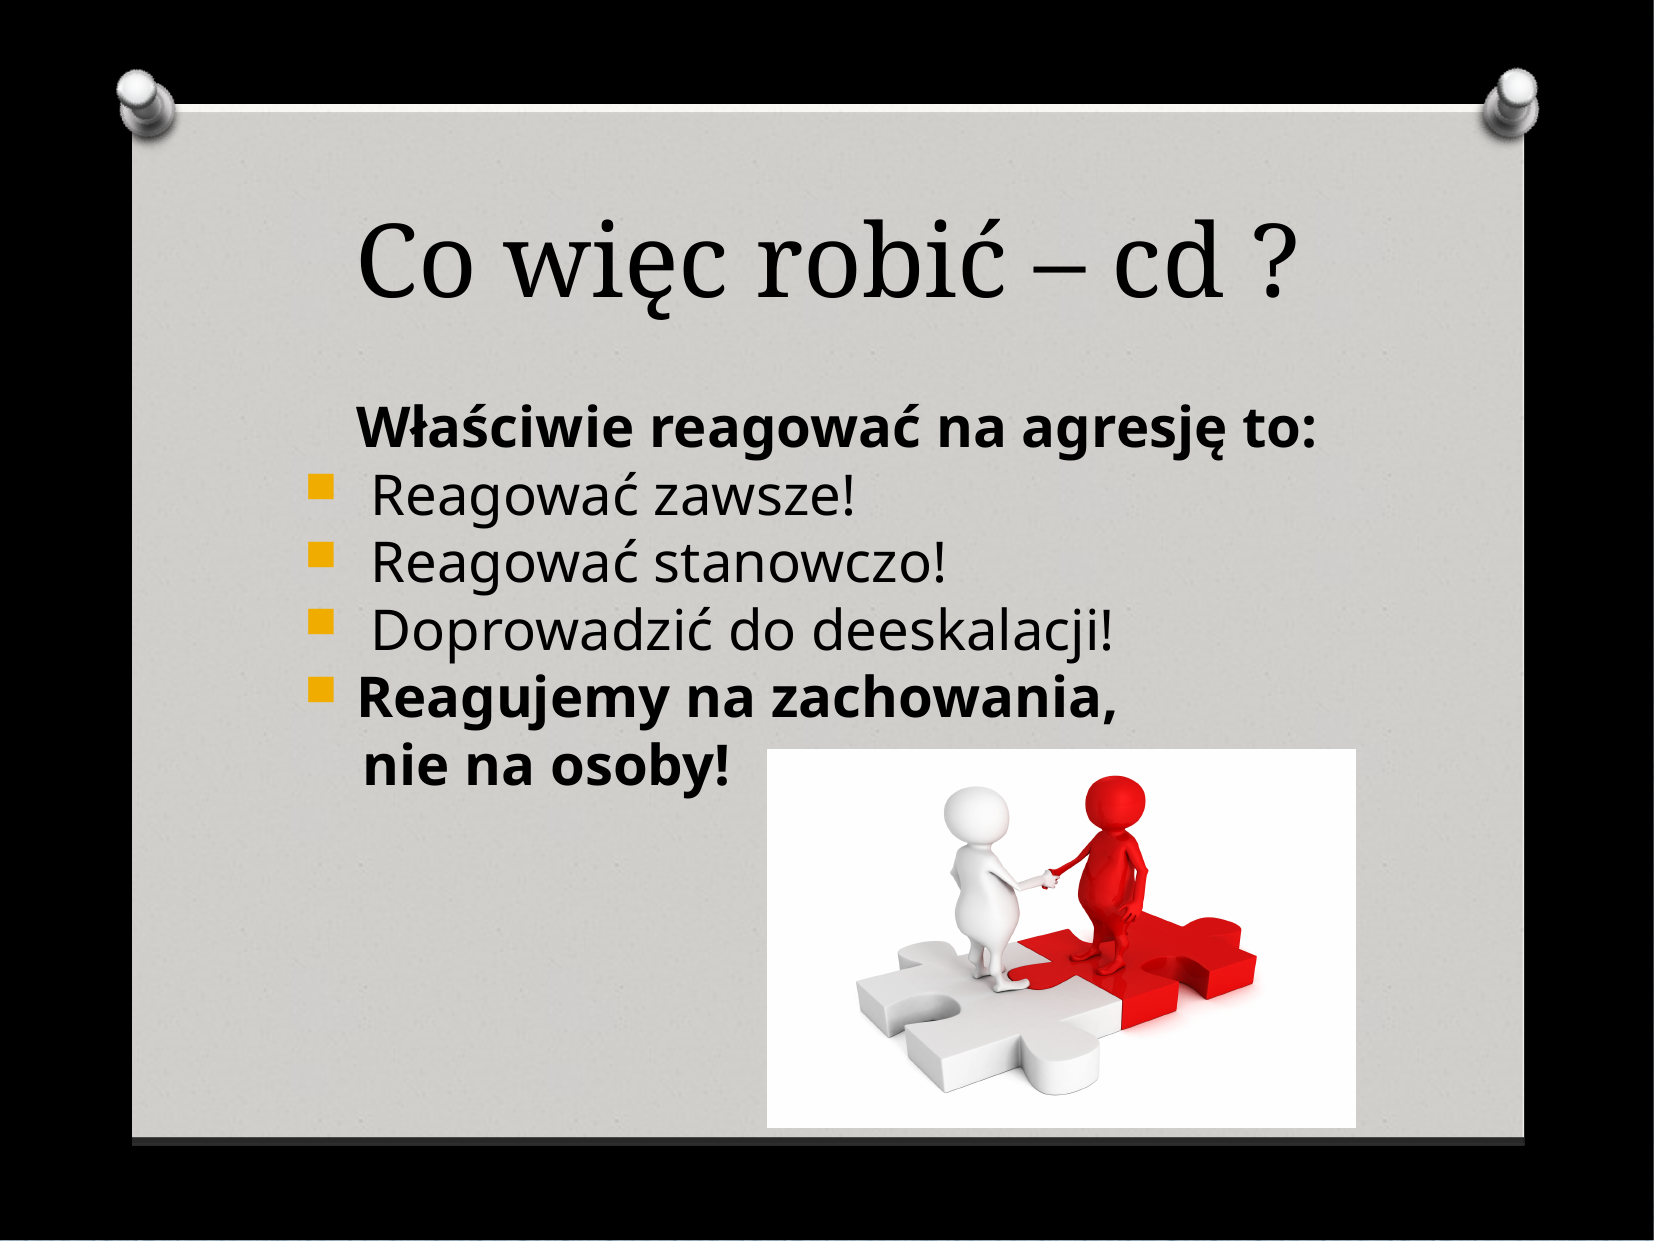

# Co więc robić – cd ?
Właściwie reagować na agresję to:
 Reagować zawsze!
 Reagować stanowczo!
 Doprowadzić do deeskalacji!
Reagujemy na zachowania,
 nie na osoby!